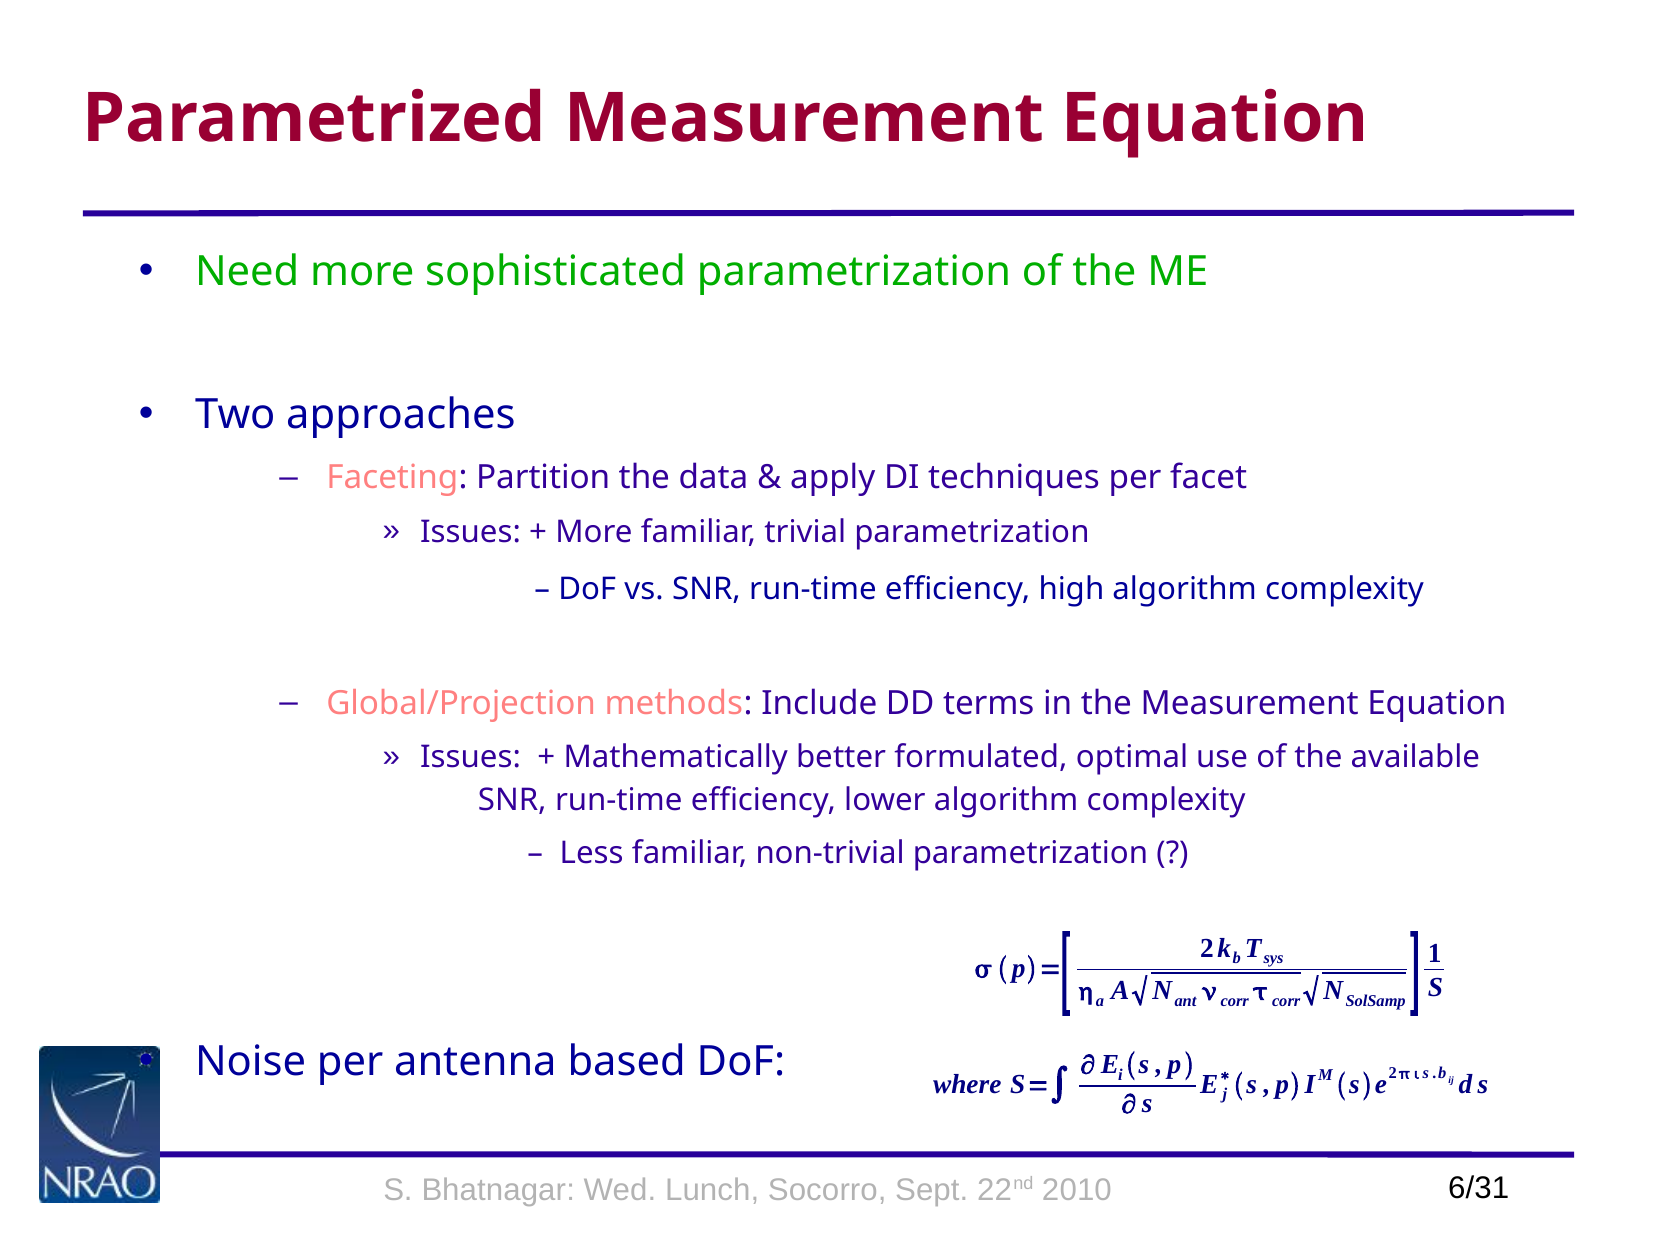

# Parametrized Measurement Equation
Need more sophisticated parametrization of the ME
Two approaches
Faceting: Partition the data & apply DI techniques per facet
Issues: + More familiar, trivial parametrization
 – DoF vs. SNR, run-time efficiency, high algorithm complexity
Global/Projection methods: Include DD terms in the Measurement Equation
Issues: + Mathematically better formulated, optimal use of the available SNR, run-time efficiency, lower algorithm complexity
 – Less familiar, non-trivial parametrization (?)
Noise per antenna based DoF: